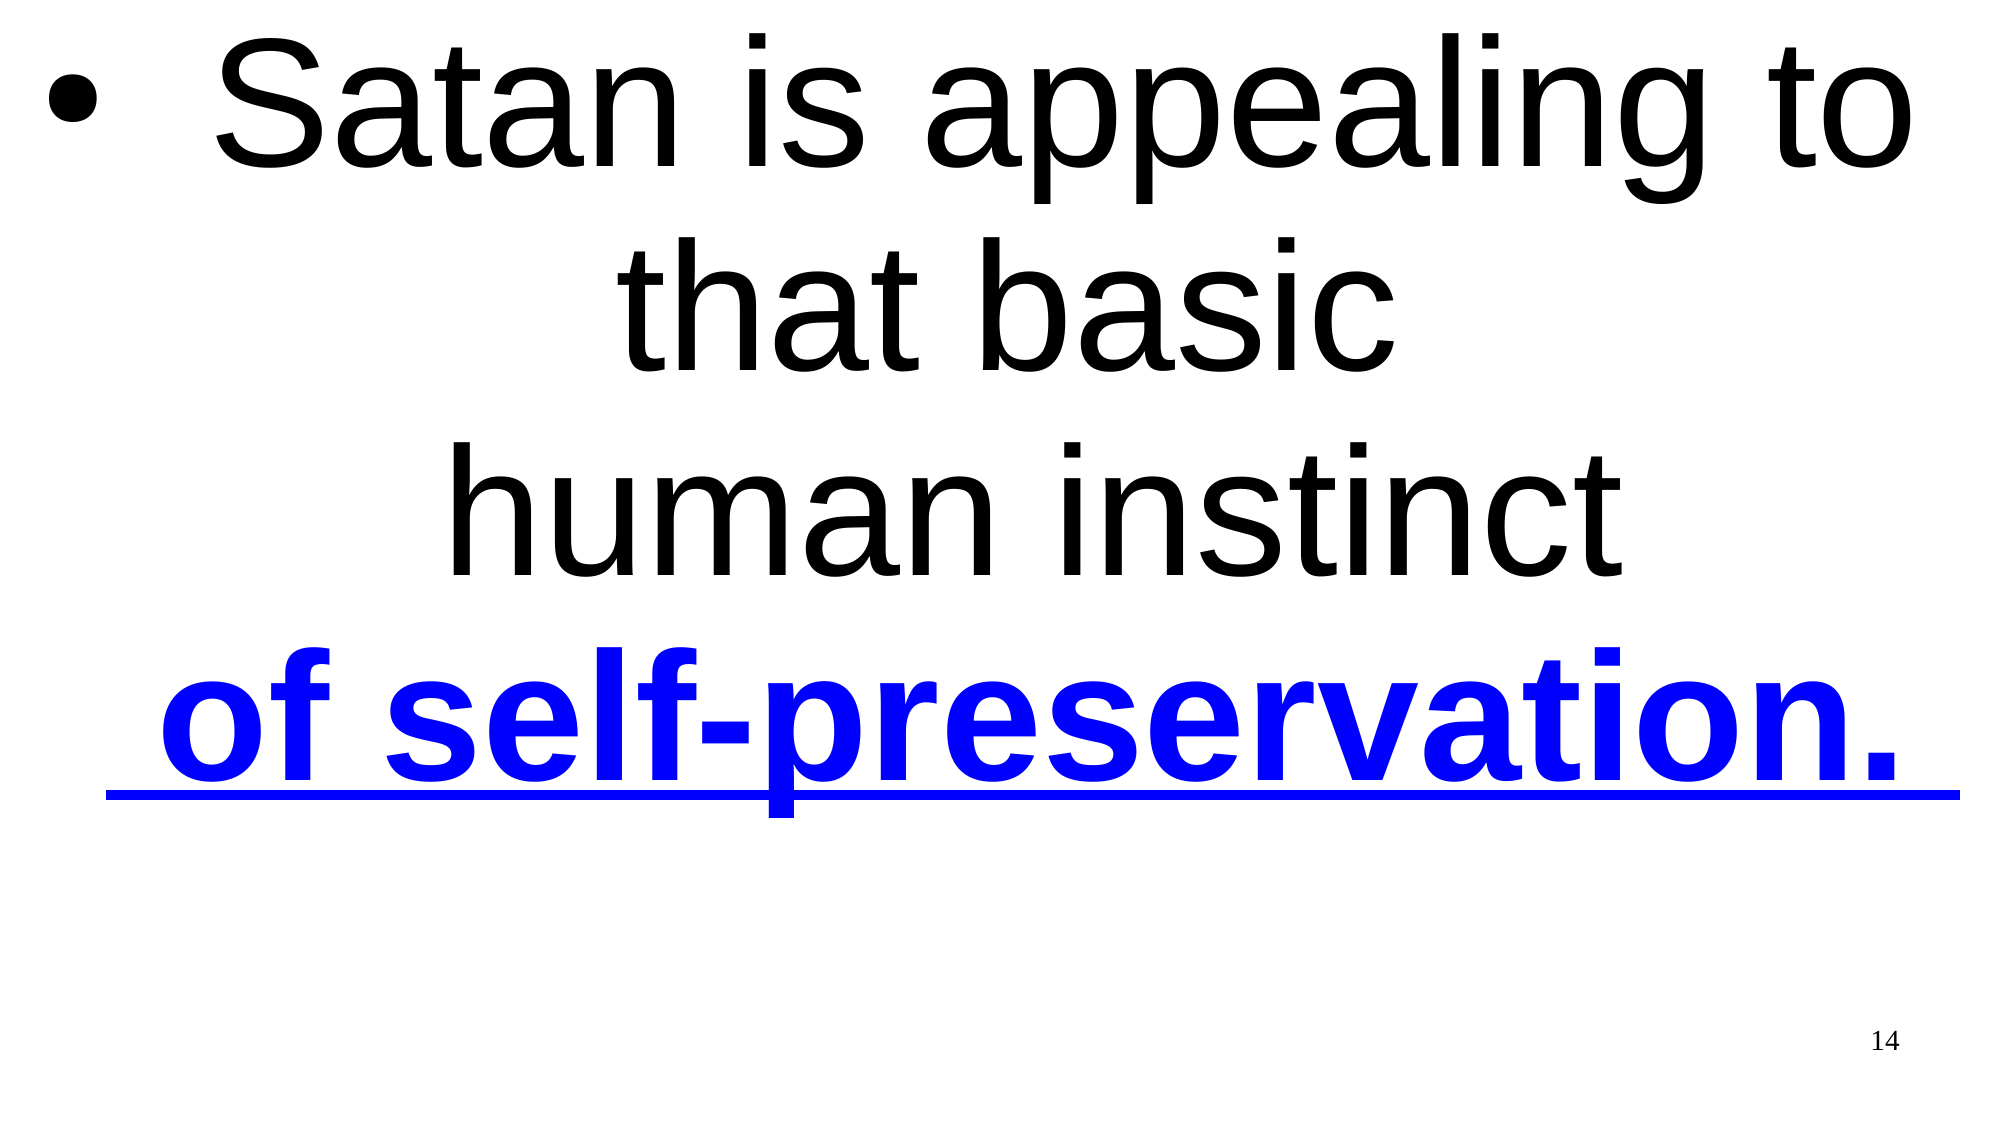

# Satan is appealing to that basic human instinct of self-preservation.
14